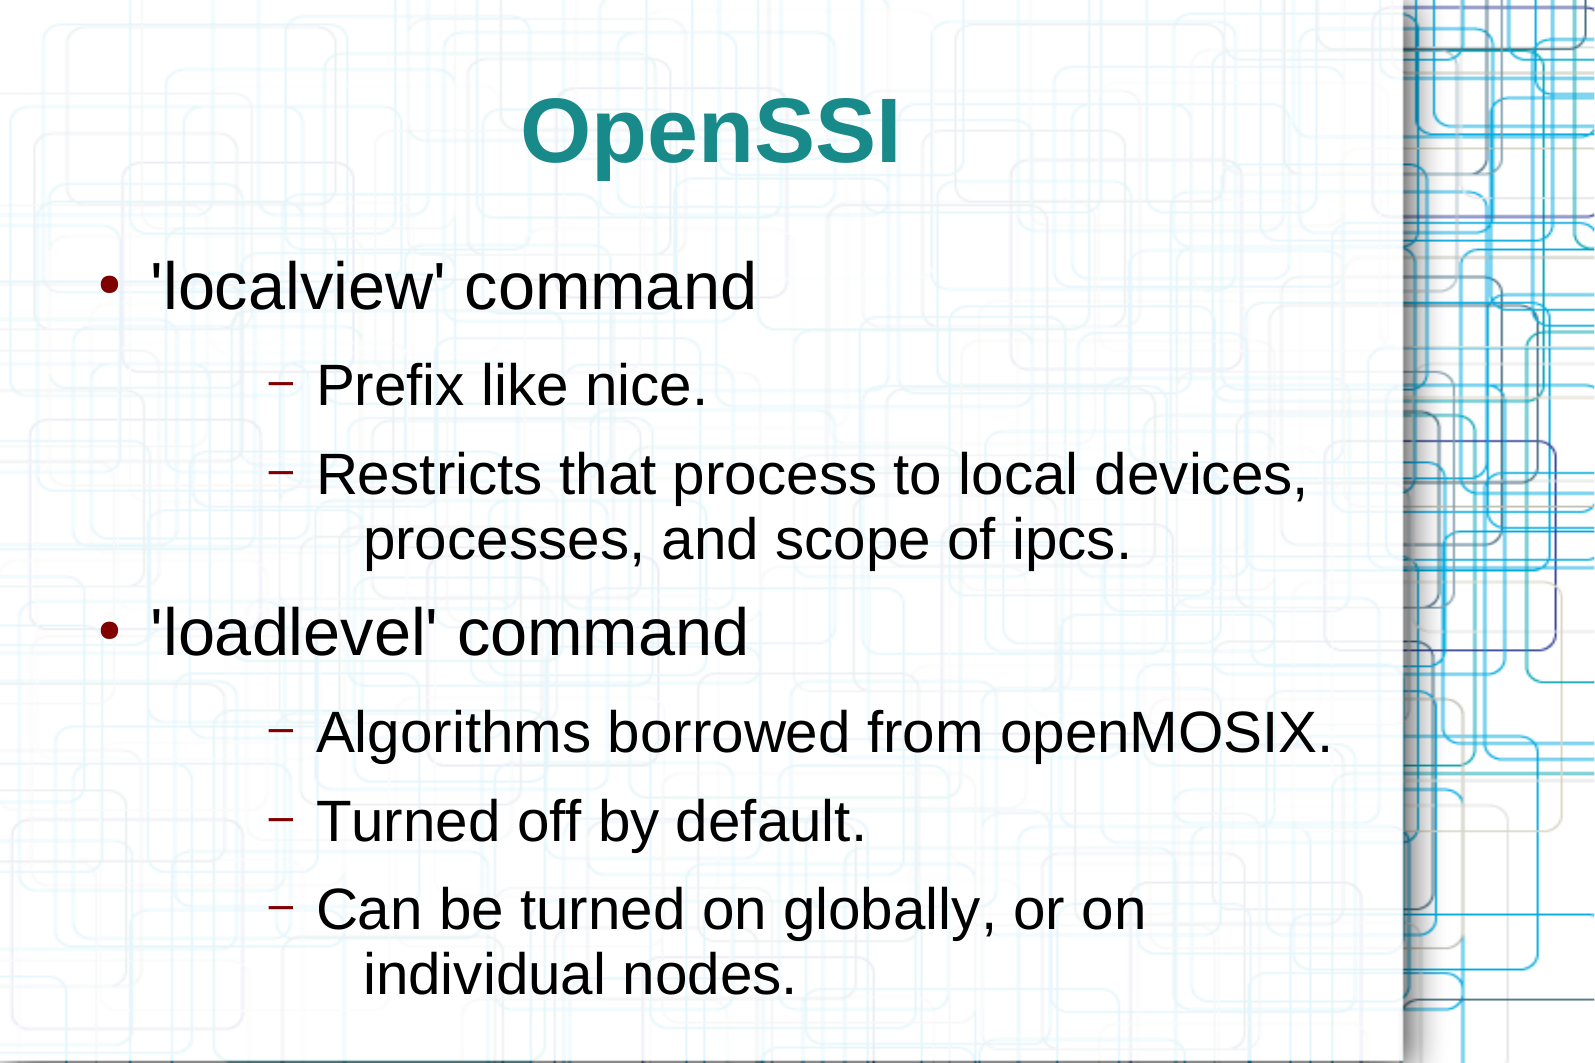

# OpenSSI
'localview' command
Prefix like nice.
Restricts that process to local devices, processes, and scope of ipcs.
'loadlevel' command
Algorithms borrowed from openMOSIX.
Turned off by default.
Can be turned on globally, or on individual nodes.